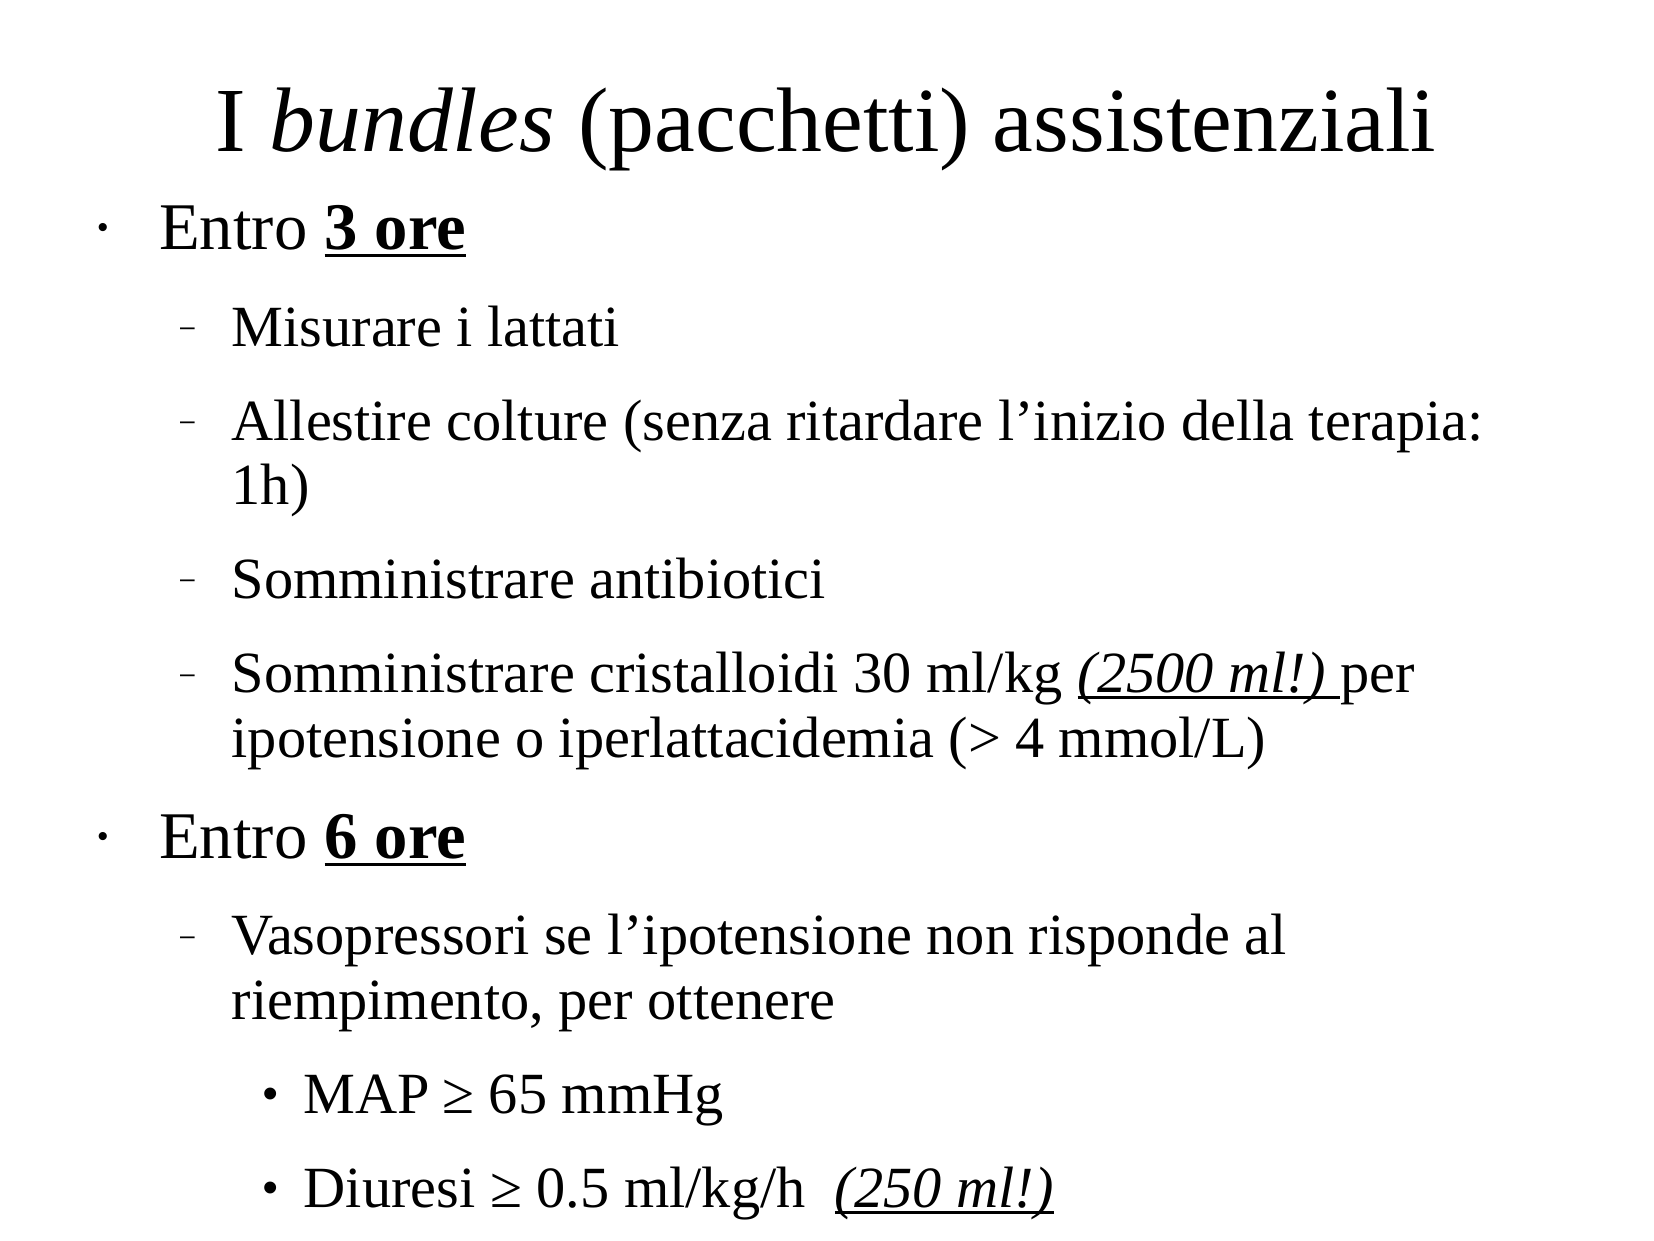

# I bundles (pacchetti) assistenziali
Entro 3 ore
Misurare i lattati
Allestire colture (senza ritardare l’inizio della terapia: 1h)
Somministrare antibiotici
Somministrare cristalloidi 30 ml/kg (2500 ml!) per ipotensione o iperlattacidemia (> 4 mmol/L)
Entro 6 ore
Vasopressori se l’ipotensione non risponde al riempimento, per ottenere
MAP ≥ 65 mmHg
Diuresi ≥ 0.5 ml/kg/h (250 ml!)